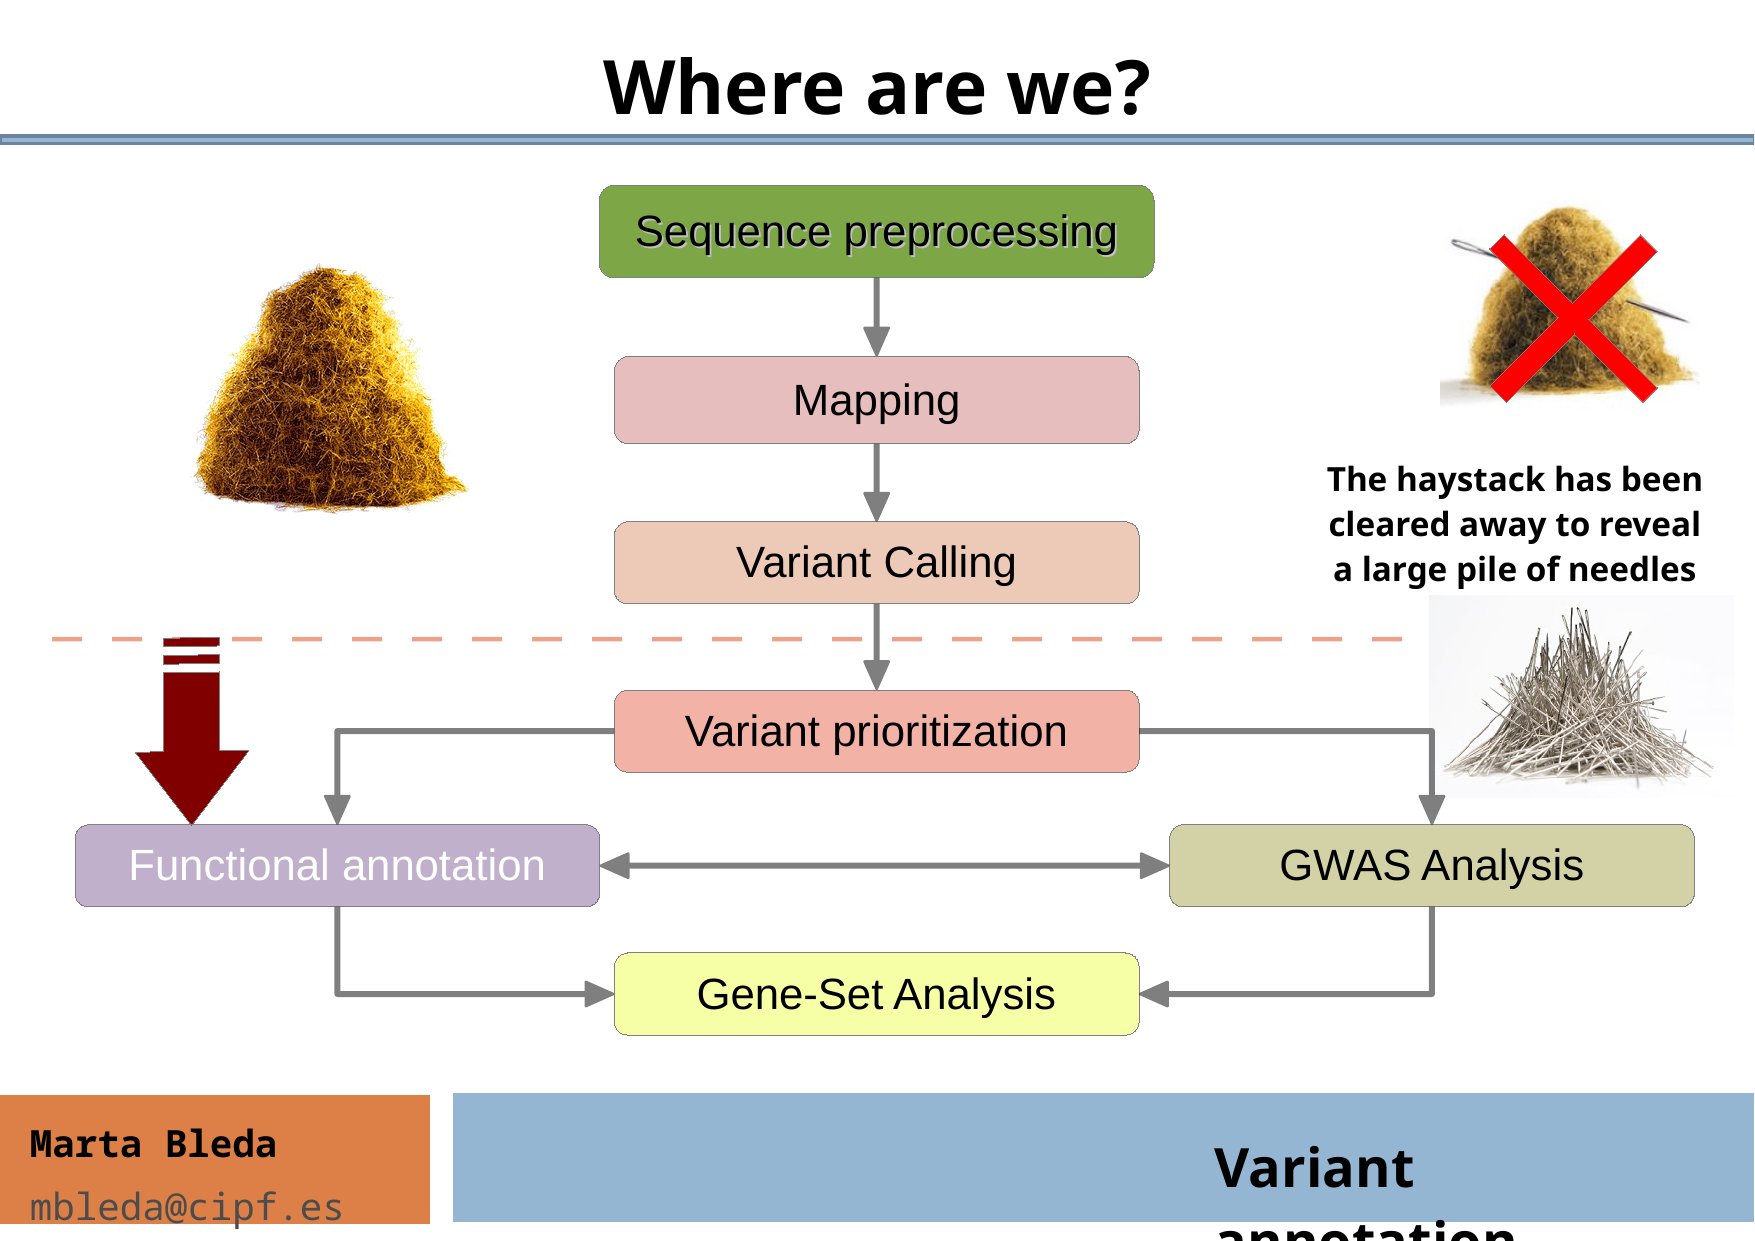

Where are we?
Sequence preprocessing
Mapping
The haystack has been cleared away to reveal a large pile of needles
Variant Calling
Variant prioritization
Functional annotation
GWAS Analysis
Gene-Set Analysis
Marta Bleda
mbleda@cipf.es
Variant annotation